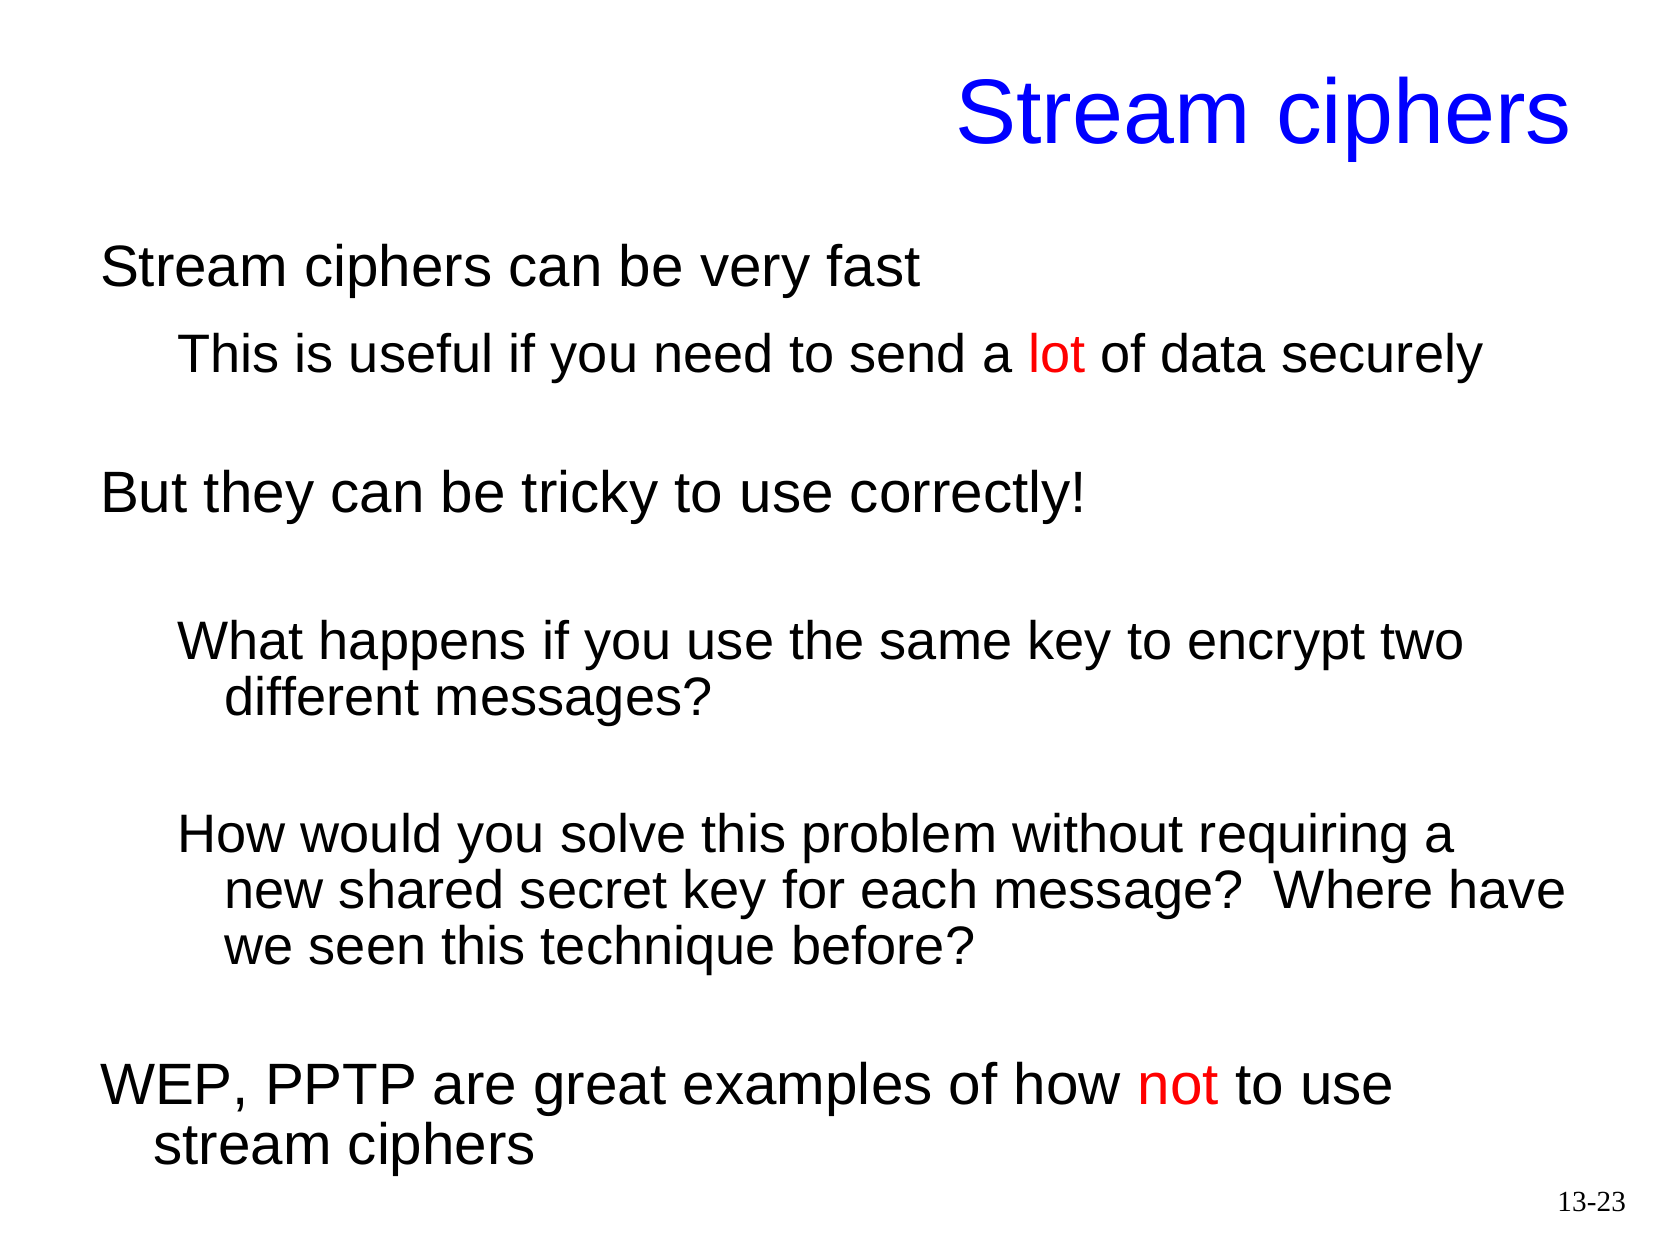

# Stream ciphers
Stream ciphers can be very fast
This is useful if you need to send a lot of data securely
But they can be tricky to use correctly!
What happens if you use the same key to encrypt two different messages?
How would you solve this problem without requiring a new shared secret key for each message? Where have we seen this technique before?
WEP, PPTP are great examples of how not to use stream ciphers